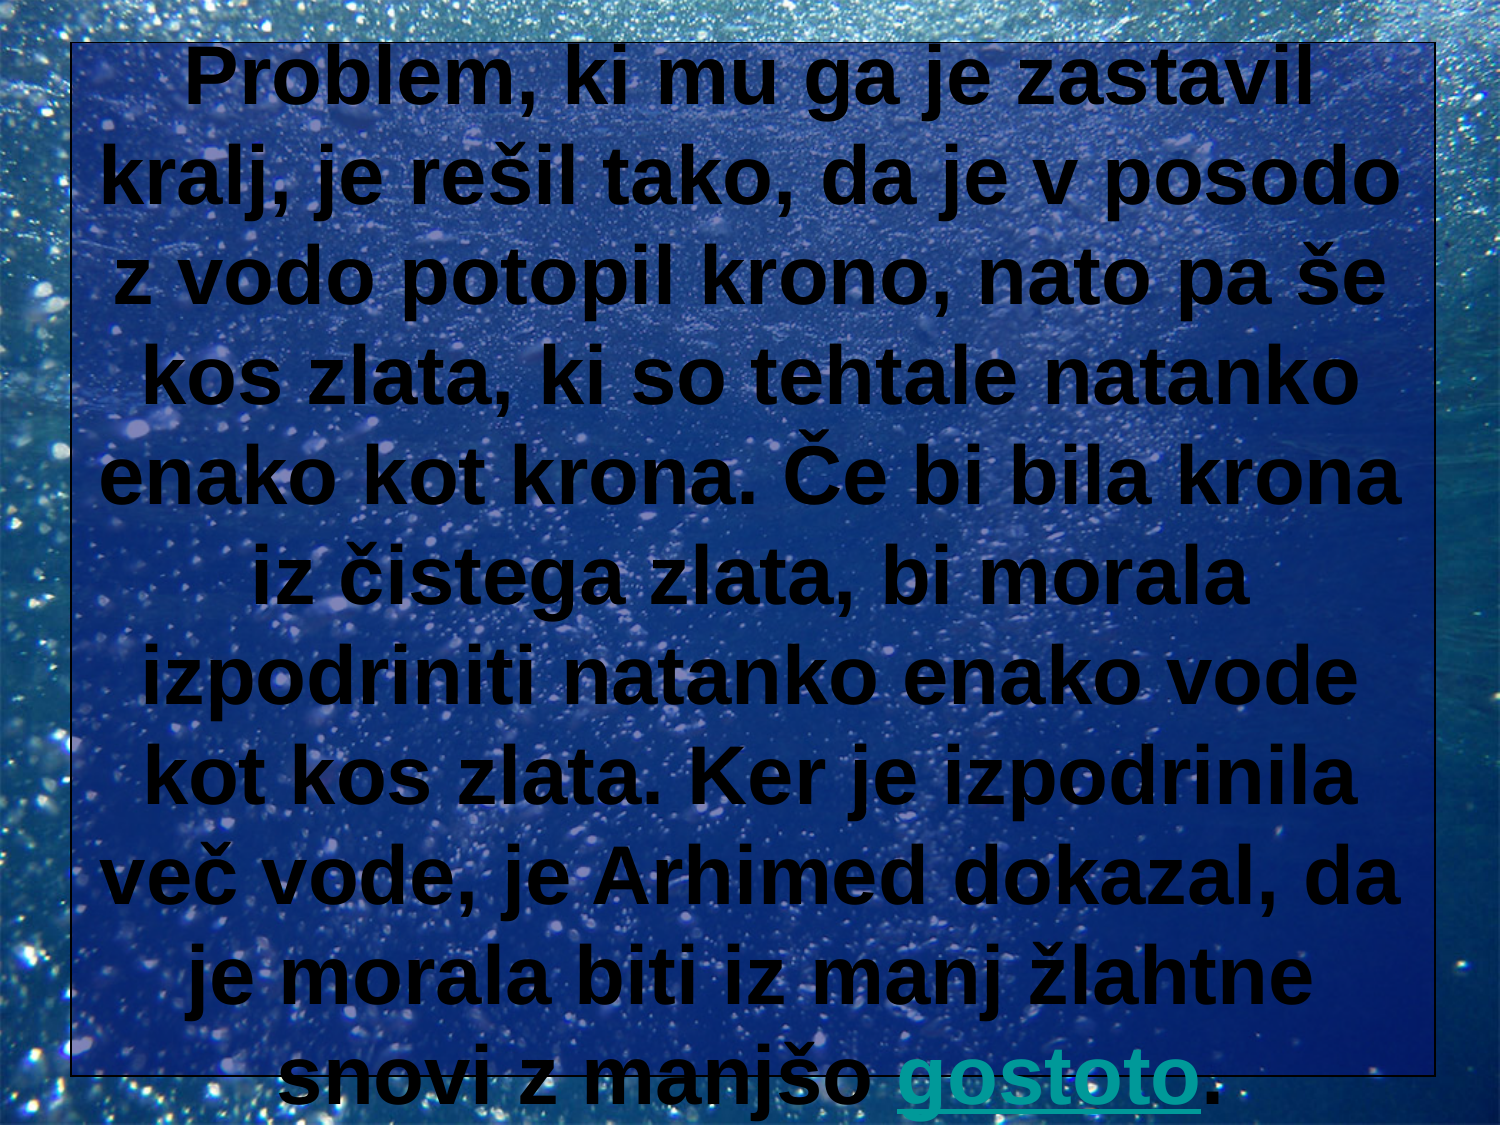

# Problem, ki mu ga je zastavil kralj, je rešil tako, da je v posodo z vodo potopil krono, nato pa še kos zlata, ki so tehtale natanko enako kot krona. Če bi bila krona iz čistega zlata, bi morala izpodriniti natanko enako vode kot kos zlata. Ker je izpodrinila več vode, je Arhimed dokazal, da je morala biti iz manj žlahtne snovi z manjšo gostoto.